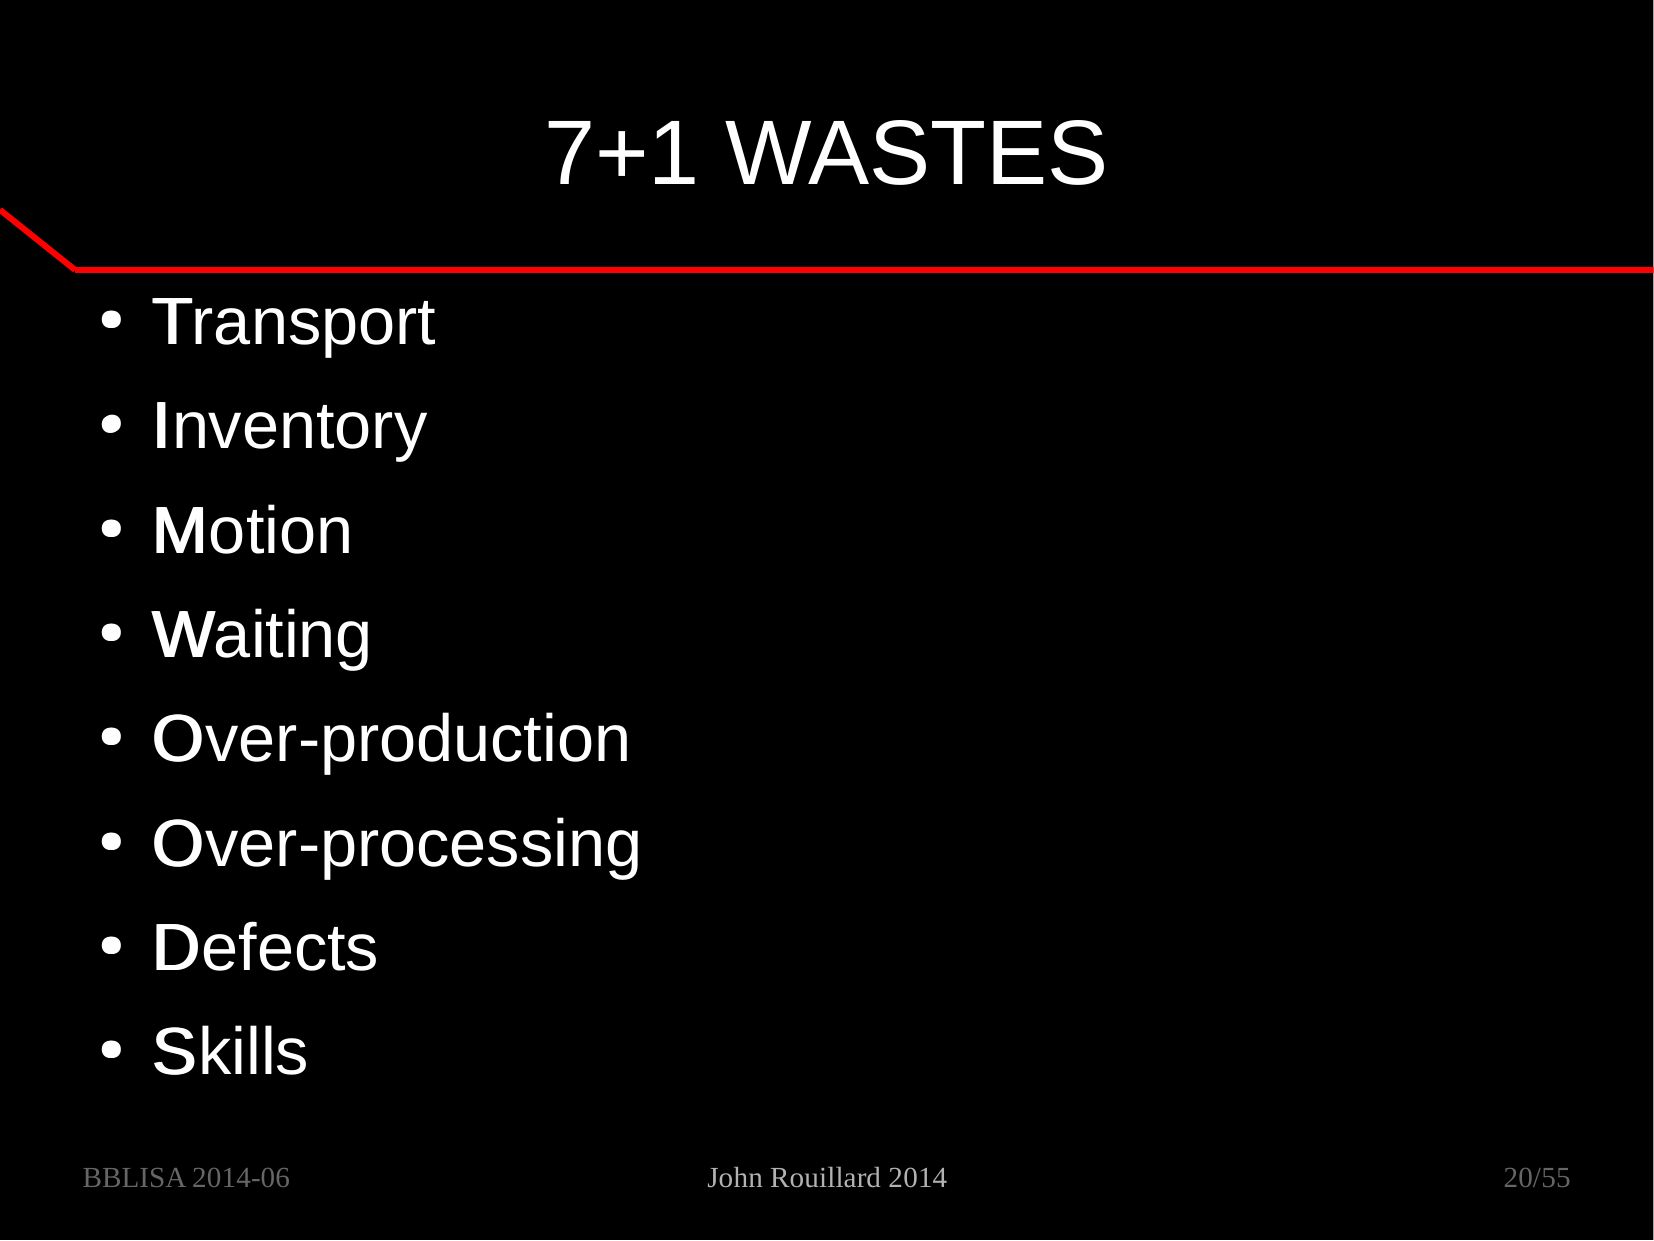

# 7+1 WASTES
Transport
Inventory
Motion
Waiting
Over-production
Over-processing
Defects
Skills
T
I
M
W
O
O
D
S
BBLISA 2014-06
John Rouillard 2014
20